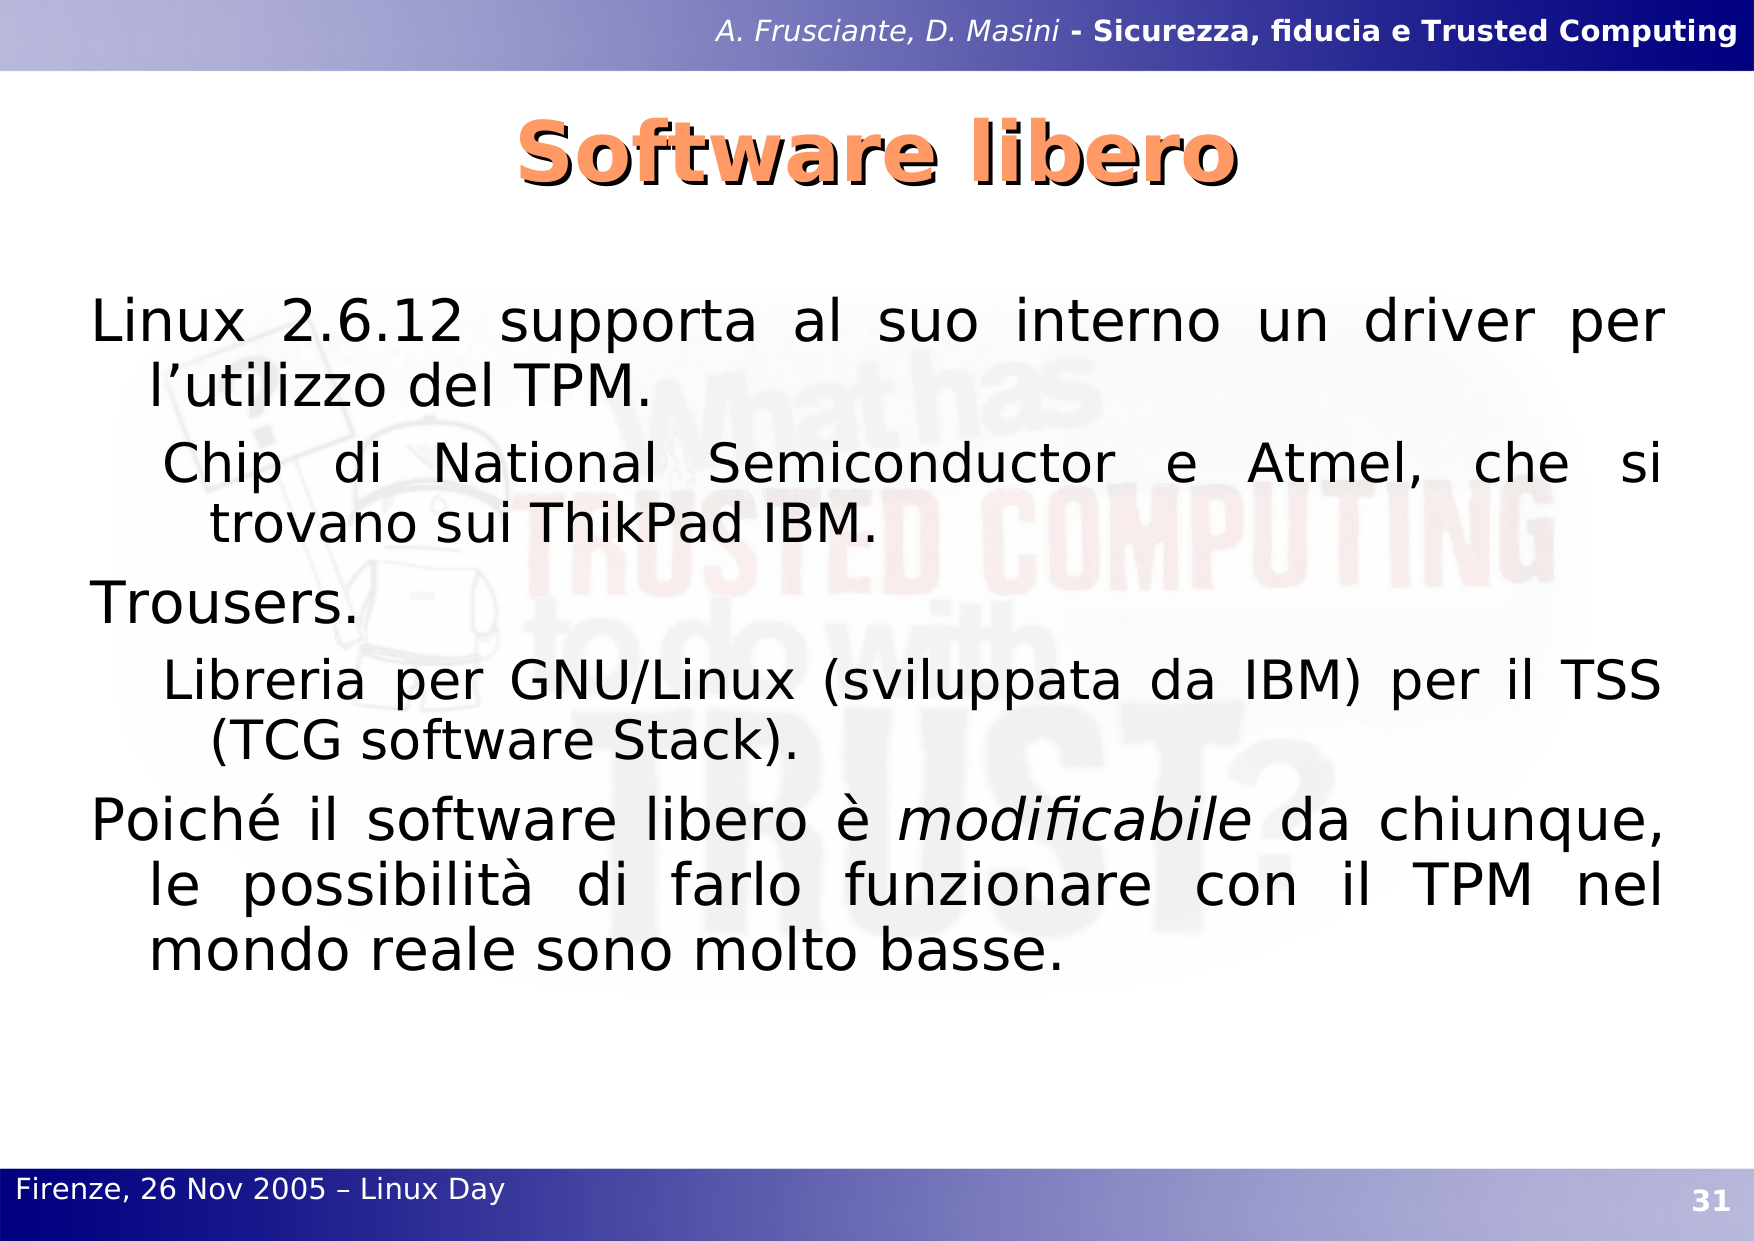

A. Frusciante, D. Masini - Sicurezza, fiducia e Trusted Computing
# Software libero
Linux 2.6.12 supporta al suo interno un driver per l’utilizzo del TPM.
Chip di National Semiconductor e Atmel, che si trovano sui ThikPad IBM.
Trousers.
Libreria per GNU/Linux (sviluppata da IBM) per il TSS (TCG software Stack).
Poiché il software libero è modificabile da chiunque, le possibilità di farlo funzionare con il TPM nel mondo reale sono molto basse.
Firenze, 26 Nov 2005 – Linux Day